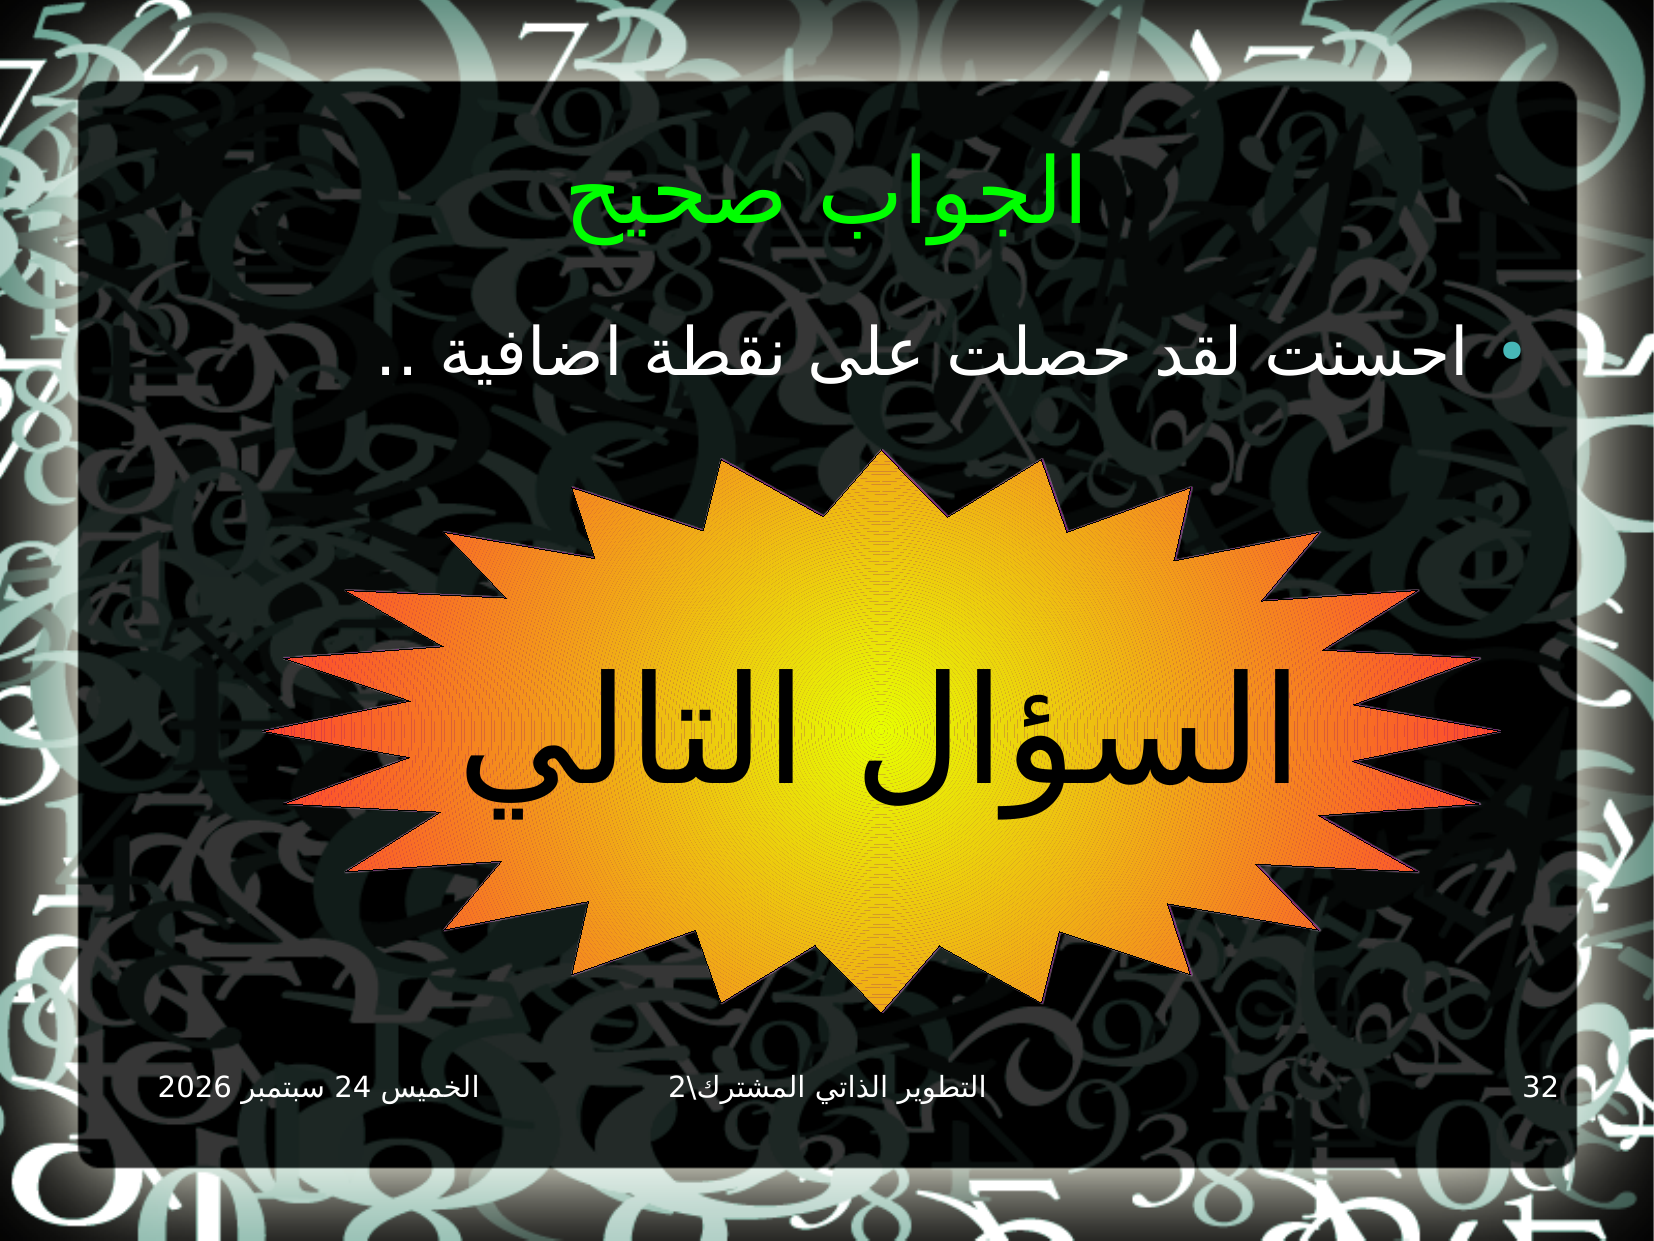

# الجواب صحيح
احسنت لقد حصلت على نقطة اضافية ..
السؤال التالي
التطوير الذاتي المشترك\2
32